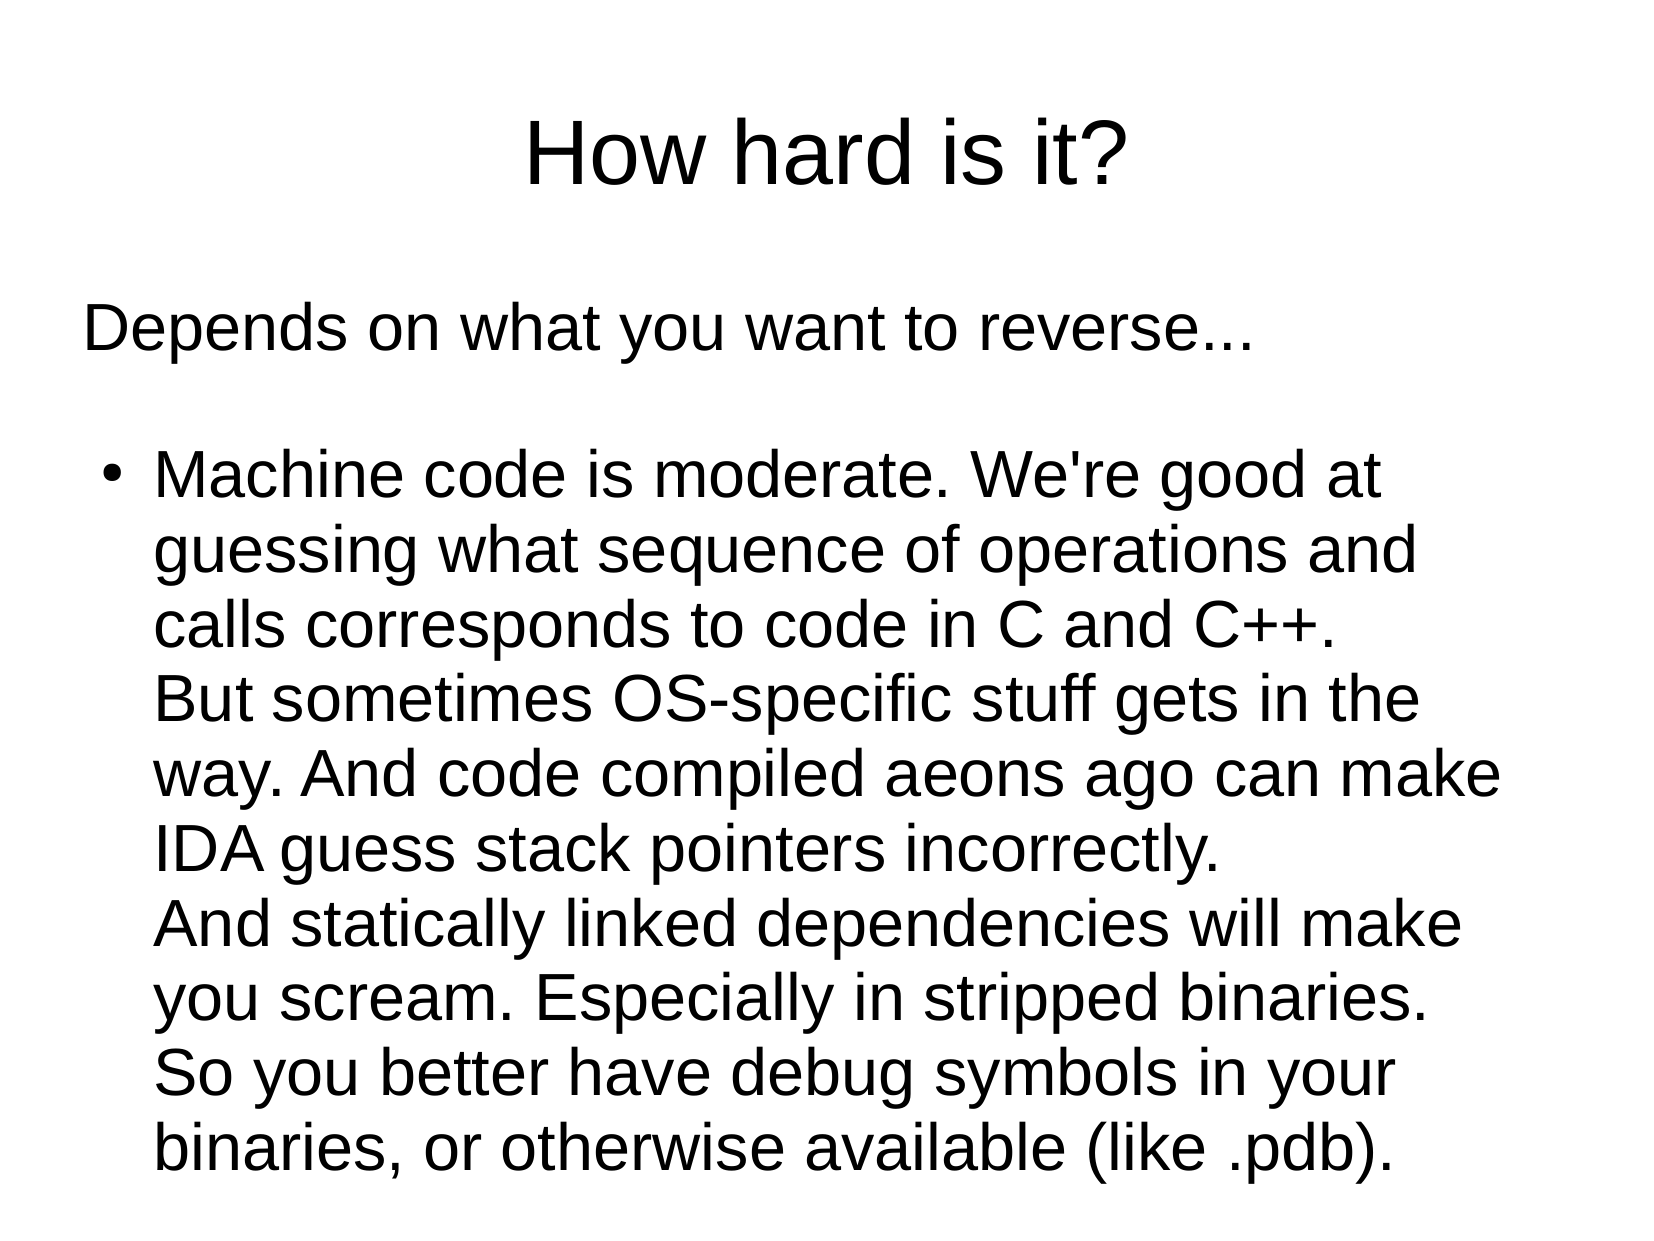

# How hard is it?
Depends on what you want to reverse...
Machine code is moderate. We're good at guessing what sequence of operations and calls corresponds to code in C and C++.
But sometimes OS-specific stuff gets in the way. And code compiled aeons ago can make IDA guess stack pointers incorrectly.
And statically linked dependencies will make you scream. Especially in stripped binaries.
So you better have debug symbols in your binaries, or otherwise available (like .pdb).